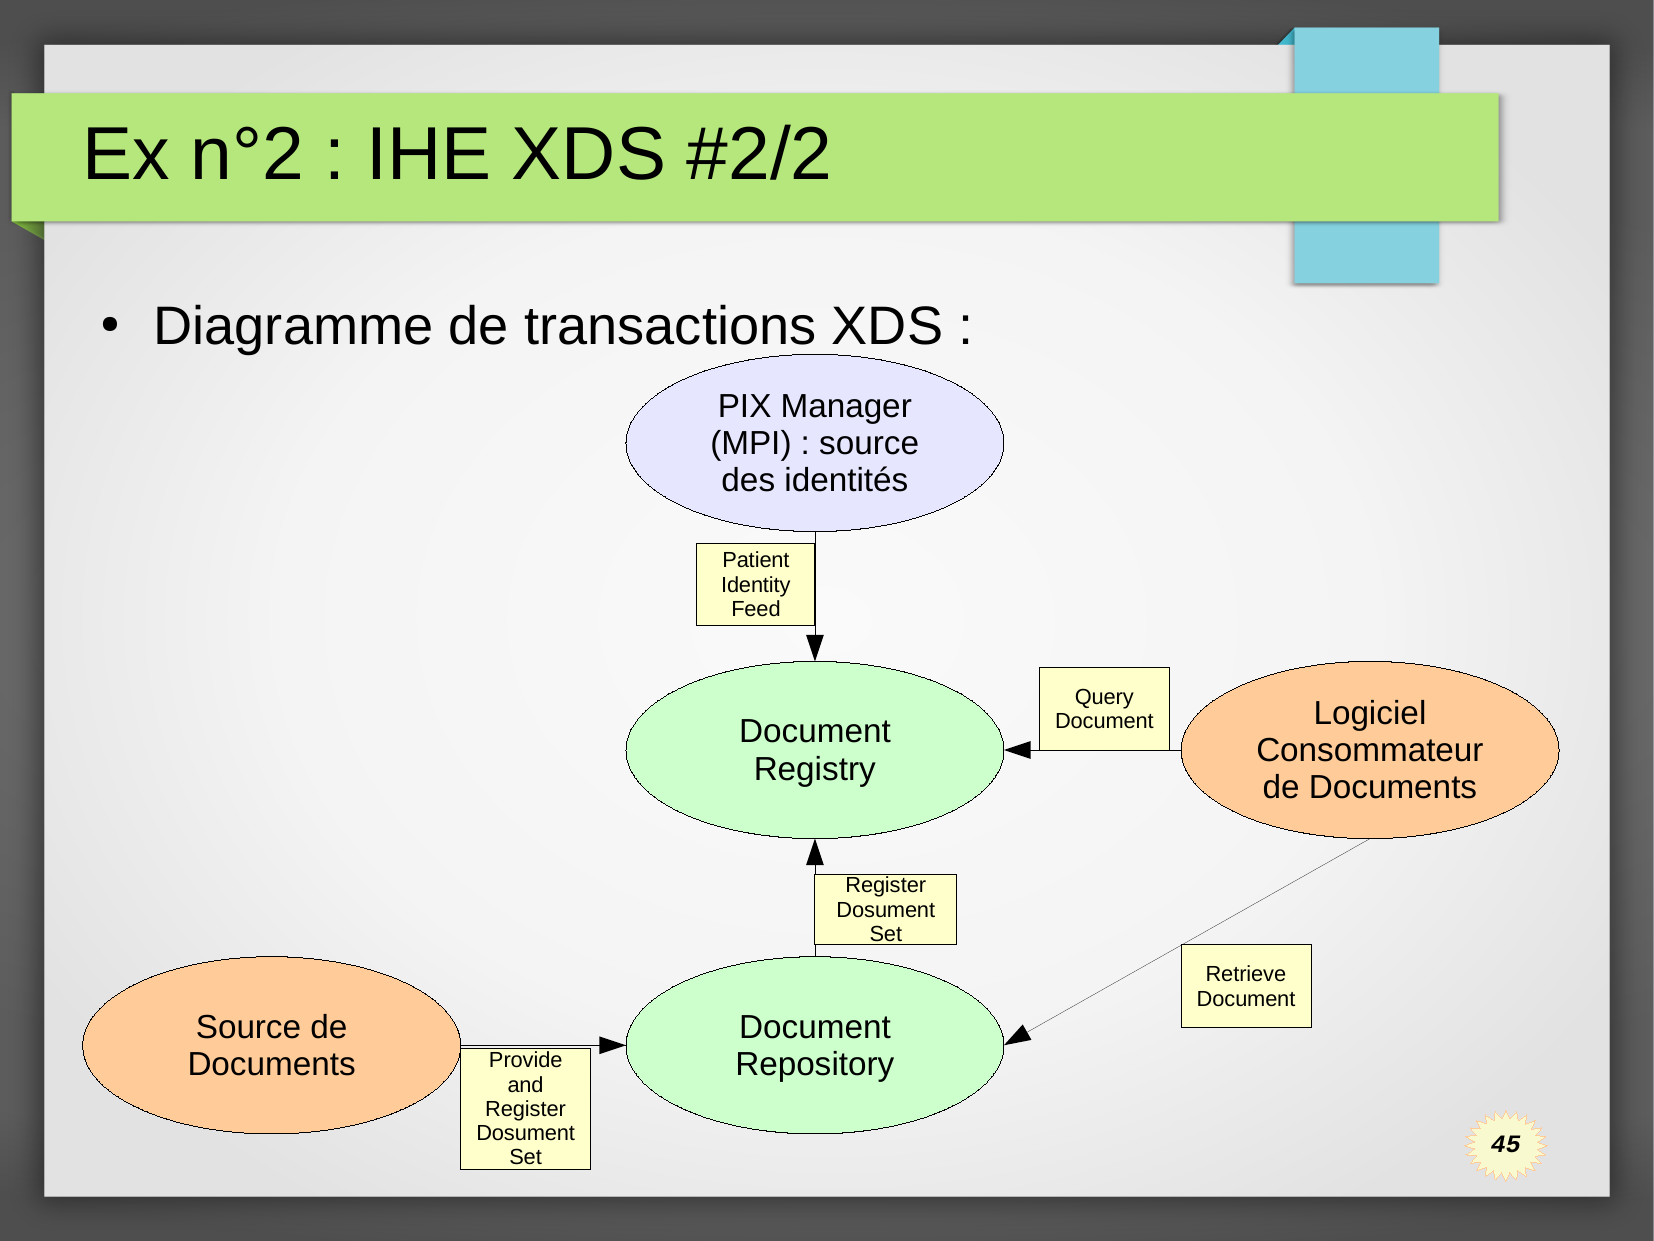

# Ex n°2 : IHE XDS #2/2
Diagramme de transactions XDS :
PIX Manager (MPI) : source des identités
Patient Identity Feed
Document Registry
Logiciel Consommateur de Documents
Query Document
Register Dosument Set
Retrieve Document
Source de Documents
Document Repository
Provide and Register Dosument Set